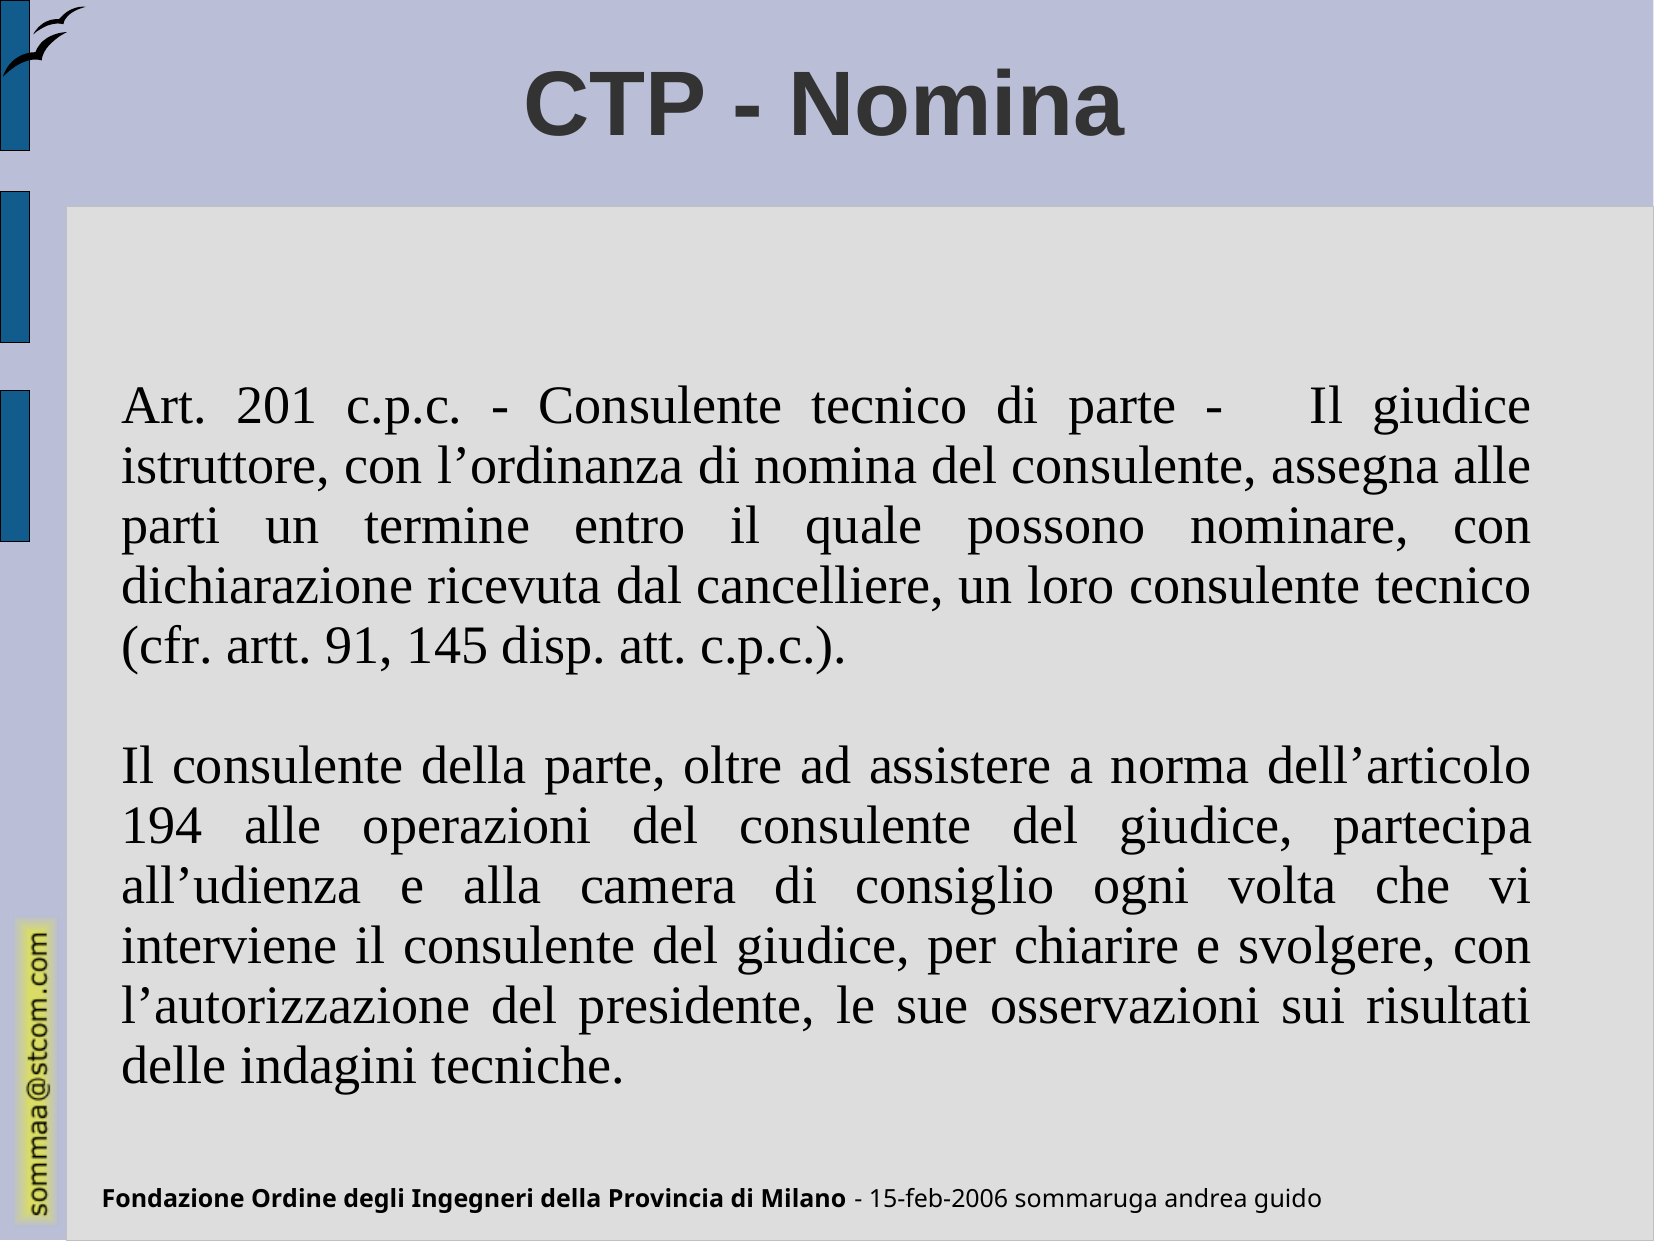

# CTP - Nomina
Art. 201 c.p.c. - Consulente tecnico di parte - Il giudice istruttore, con l’ordinanza di nomina del consulente, assegna alle parti un termine entro il quale possono nominare, con dichiarazione ricevuta dal cancelliere, un loro consulente tecnico (cfr. artt. 91, 145 disp. att. c.p.c.).
Il consulente della parte, oltre ad assistere a norma dell’articolo 194 alle operazioni del consulente del giudice, partecipa all’udienza e alla camera di consiglio ogni volta che vi interviene il consulente del giudice, per chiarire e svolgere, con l’autorizzazione del presidente, le sue osservazioni sui risultati delle indagini tecniche.